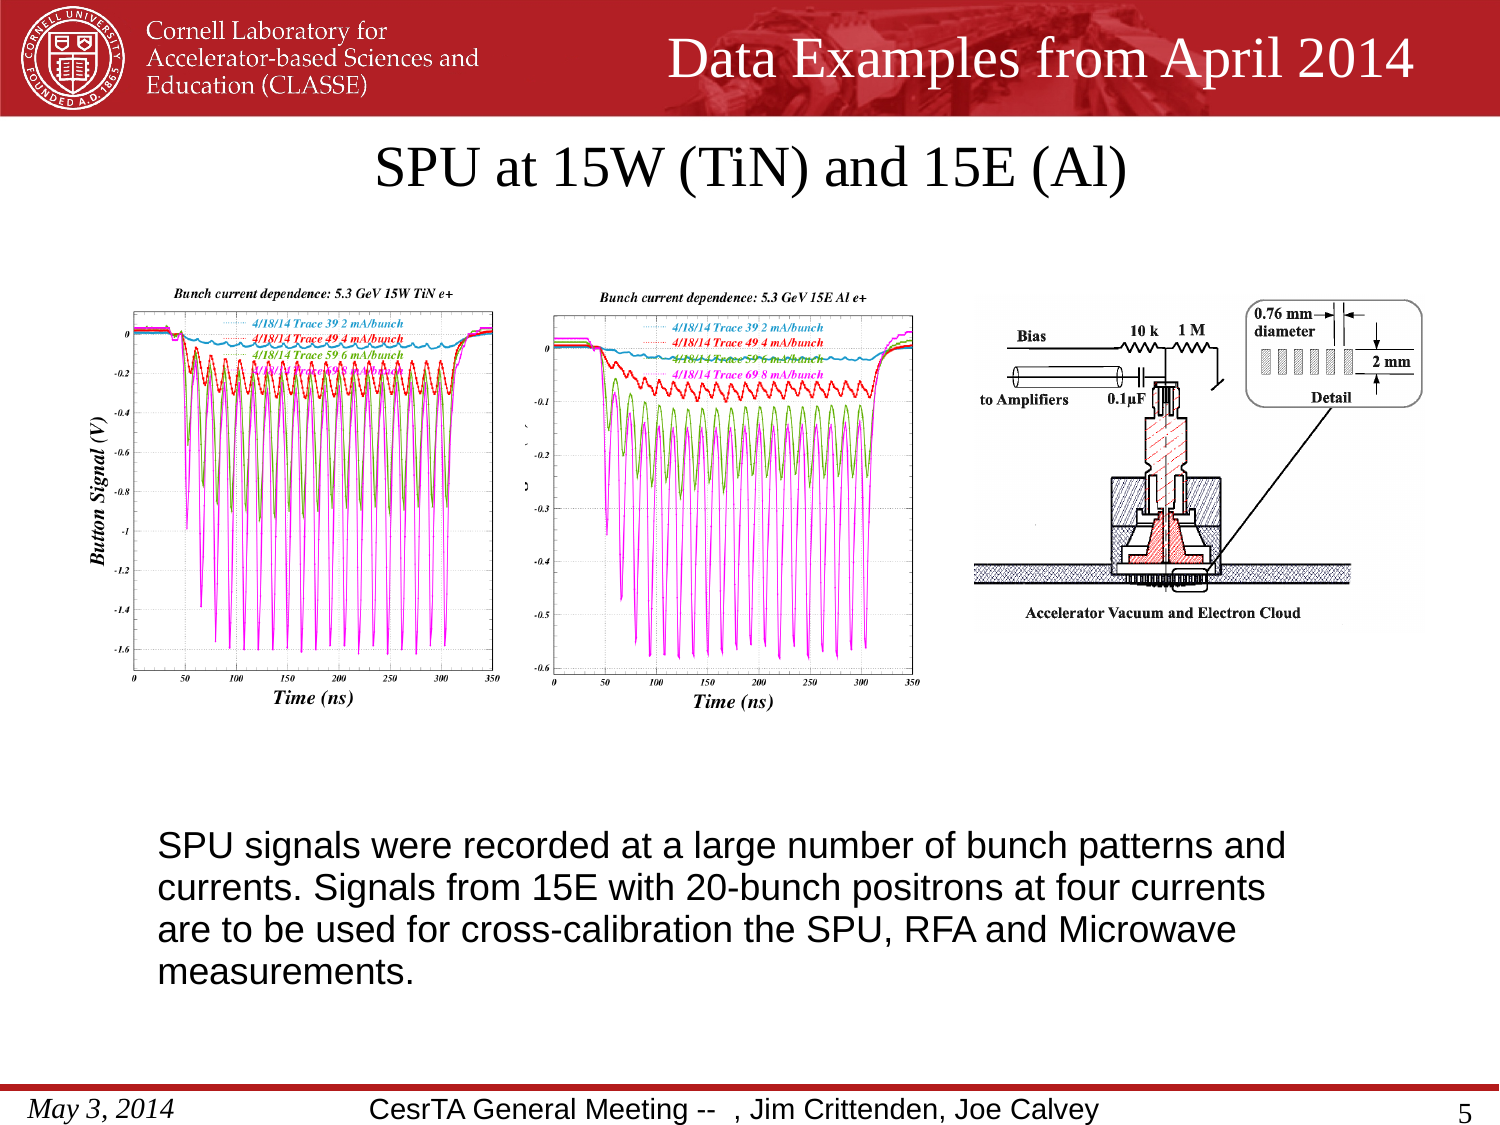

Data Examples from April 2014
#
SPU at 15W (TiN) and 15E (Al)
SPU signals were recorded at a large number of bunch patterns and currents. Signals from 15E with 20-bunch positrons at four currents are to be used for cross-calibration the SPU, RFA and Microwave measurements.
May 3, 2014